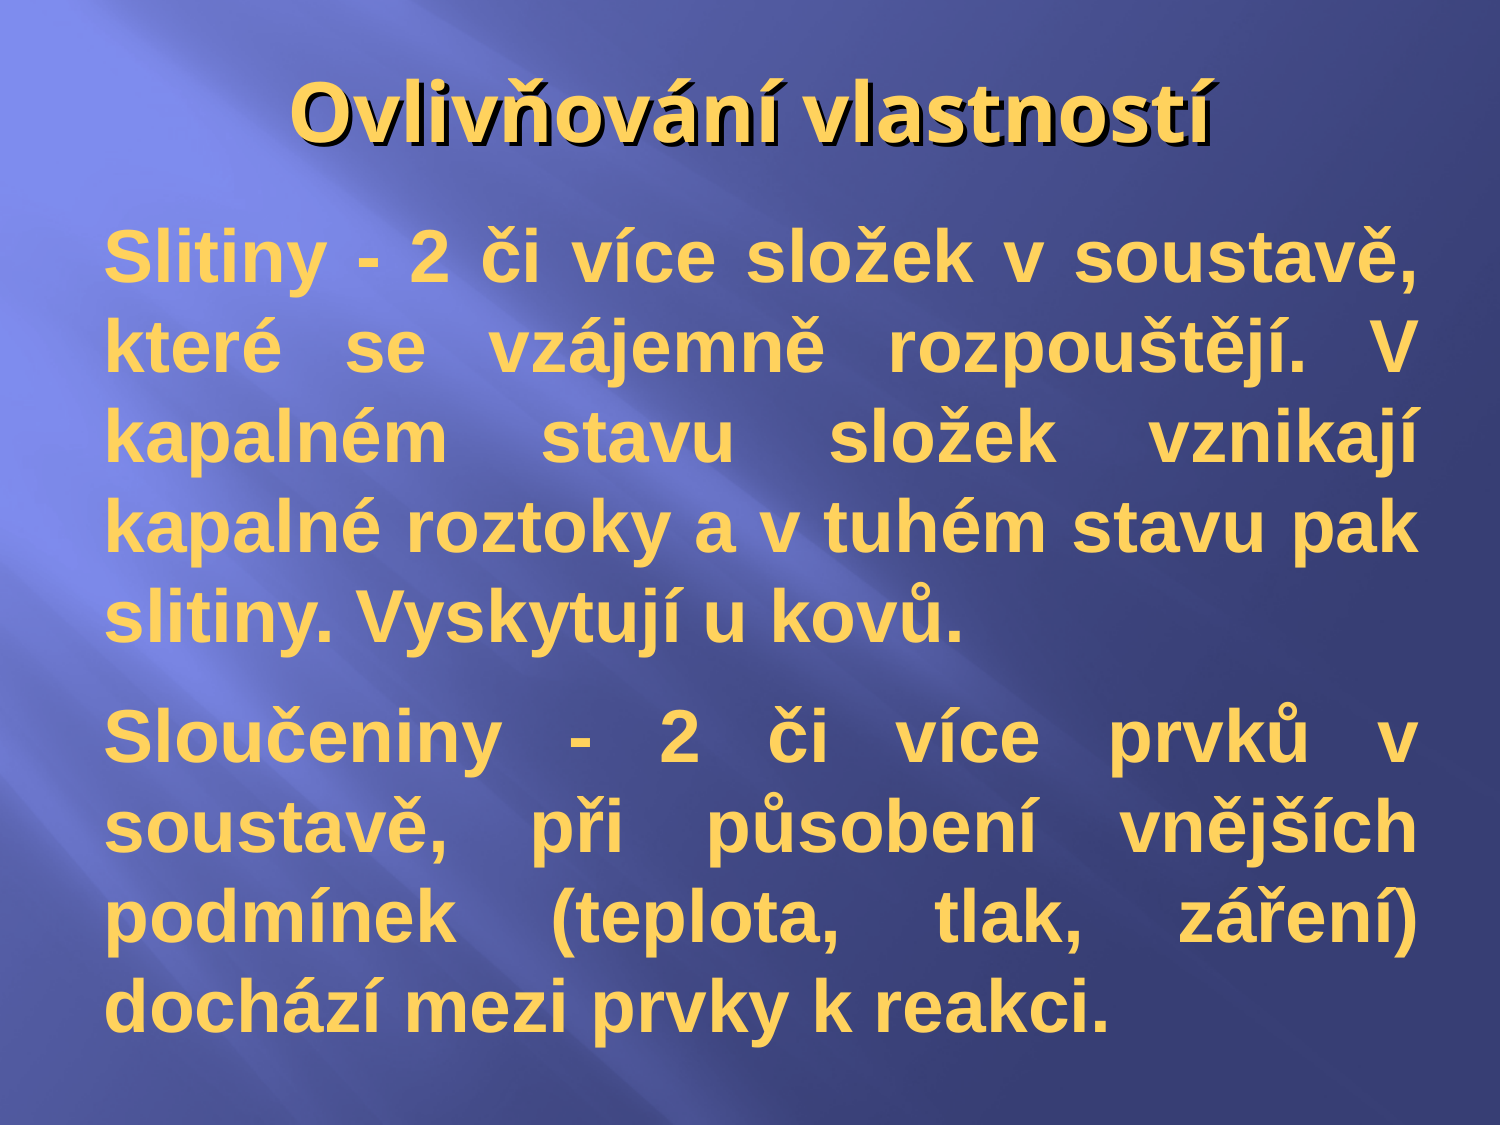

# Ovlivňování vlastností
Slitiny - 2 či více složek v soustavě, které se vzájemně rozpouštějí. V kapalném stavu složek vznikají kapalné  roztoky a v tuhém stavu pak slitiny. Vyskytují u kovů.
Sloučeniny - 2 či více prvků v soustavě, při působení vnějších podmínek (teplota, tlak, záření) dochází mezi  prvky k reakci.